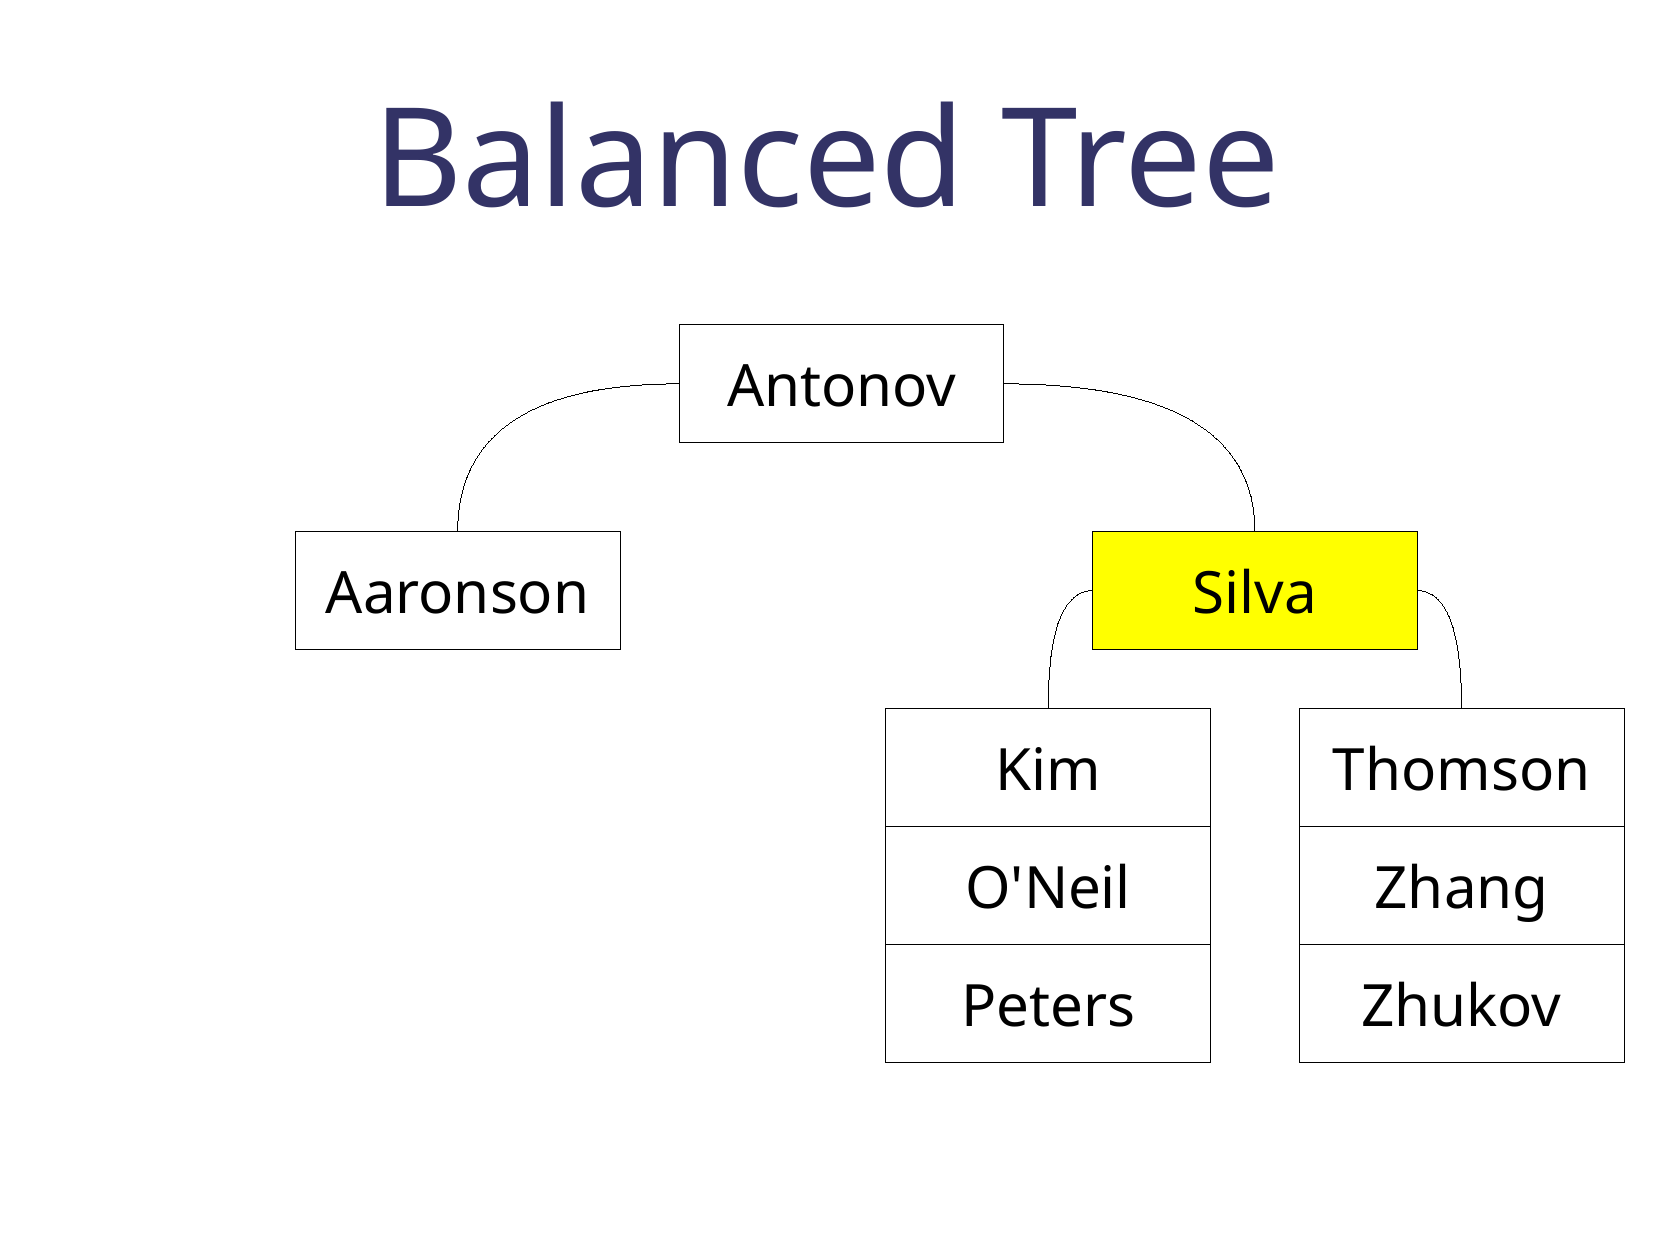

# Balanced Tree
Antonov
Aaronson
Silva
Kim
Thomson
O'Neil
Zhang
Peters
Zhukov